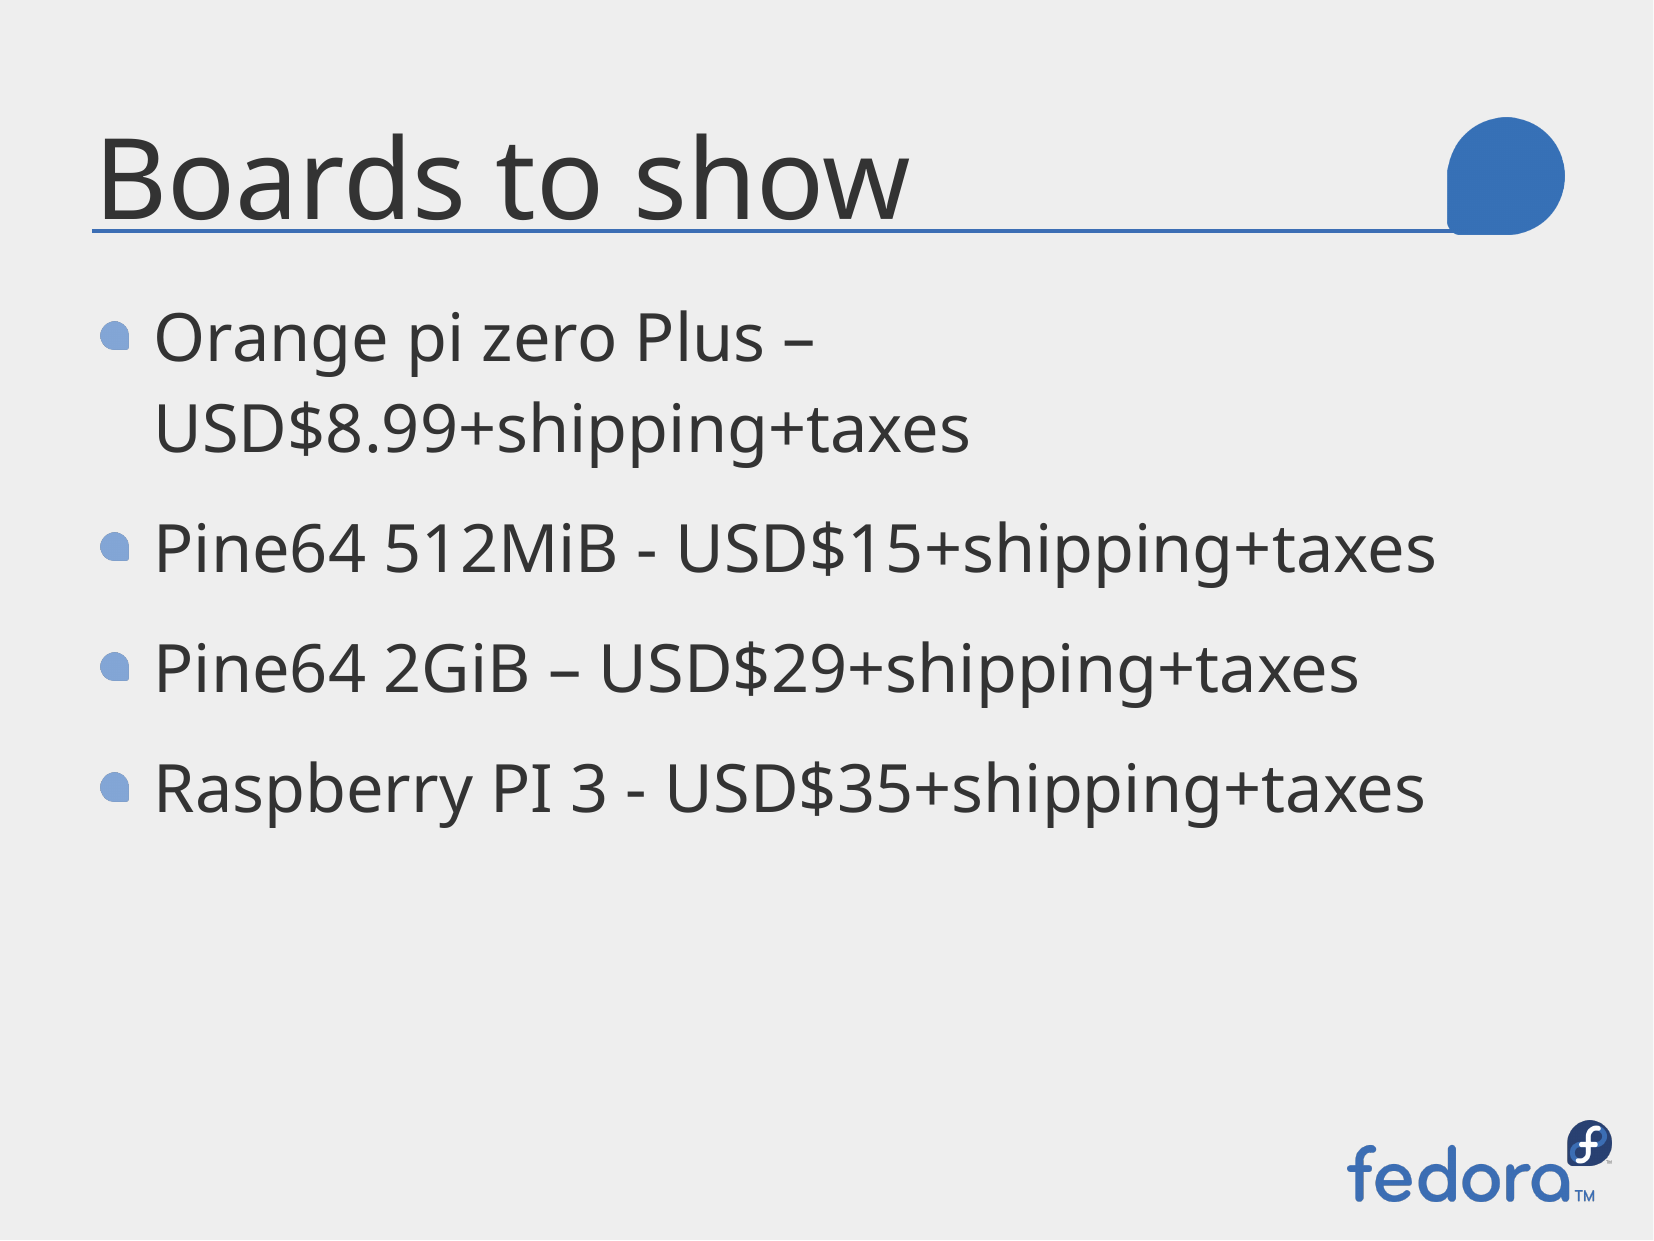

Boards to show
# Orange pi zero Plus – USD$8.99+shipping+taxes
Pine64 512MiB - USD$15+shipping+taxes
Pine64 2GiB – USD$29+shipping+taxes
Raspberry PI 3 - USD$35+shipping+taxes